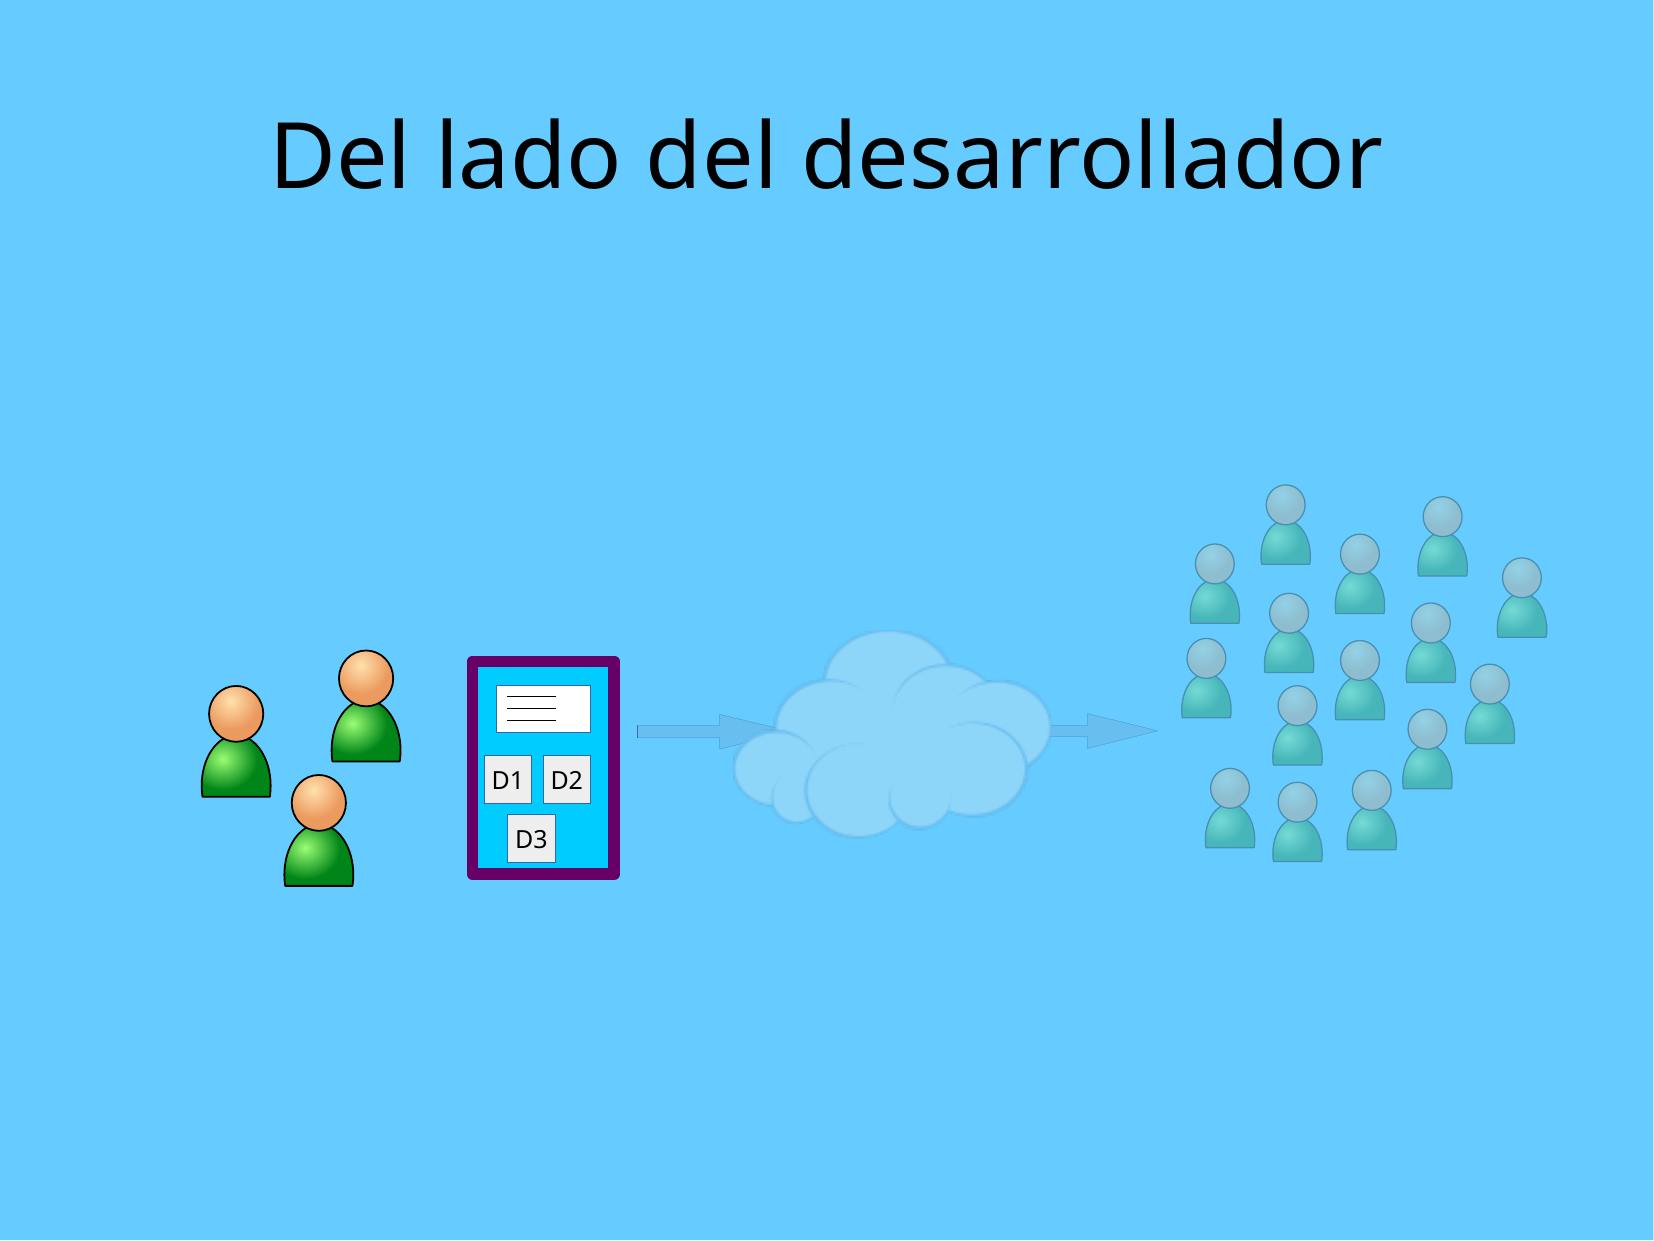

# Del lado del desarrollador
D1
D2
D3